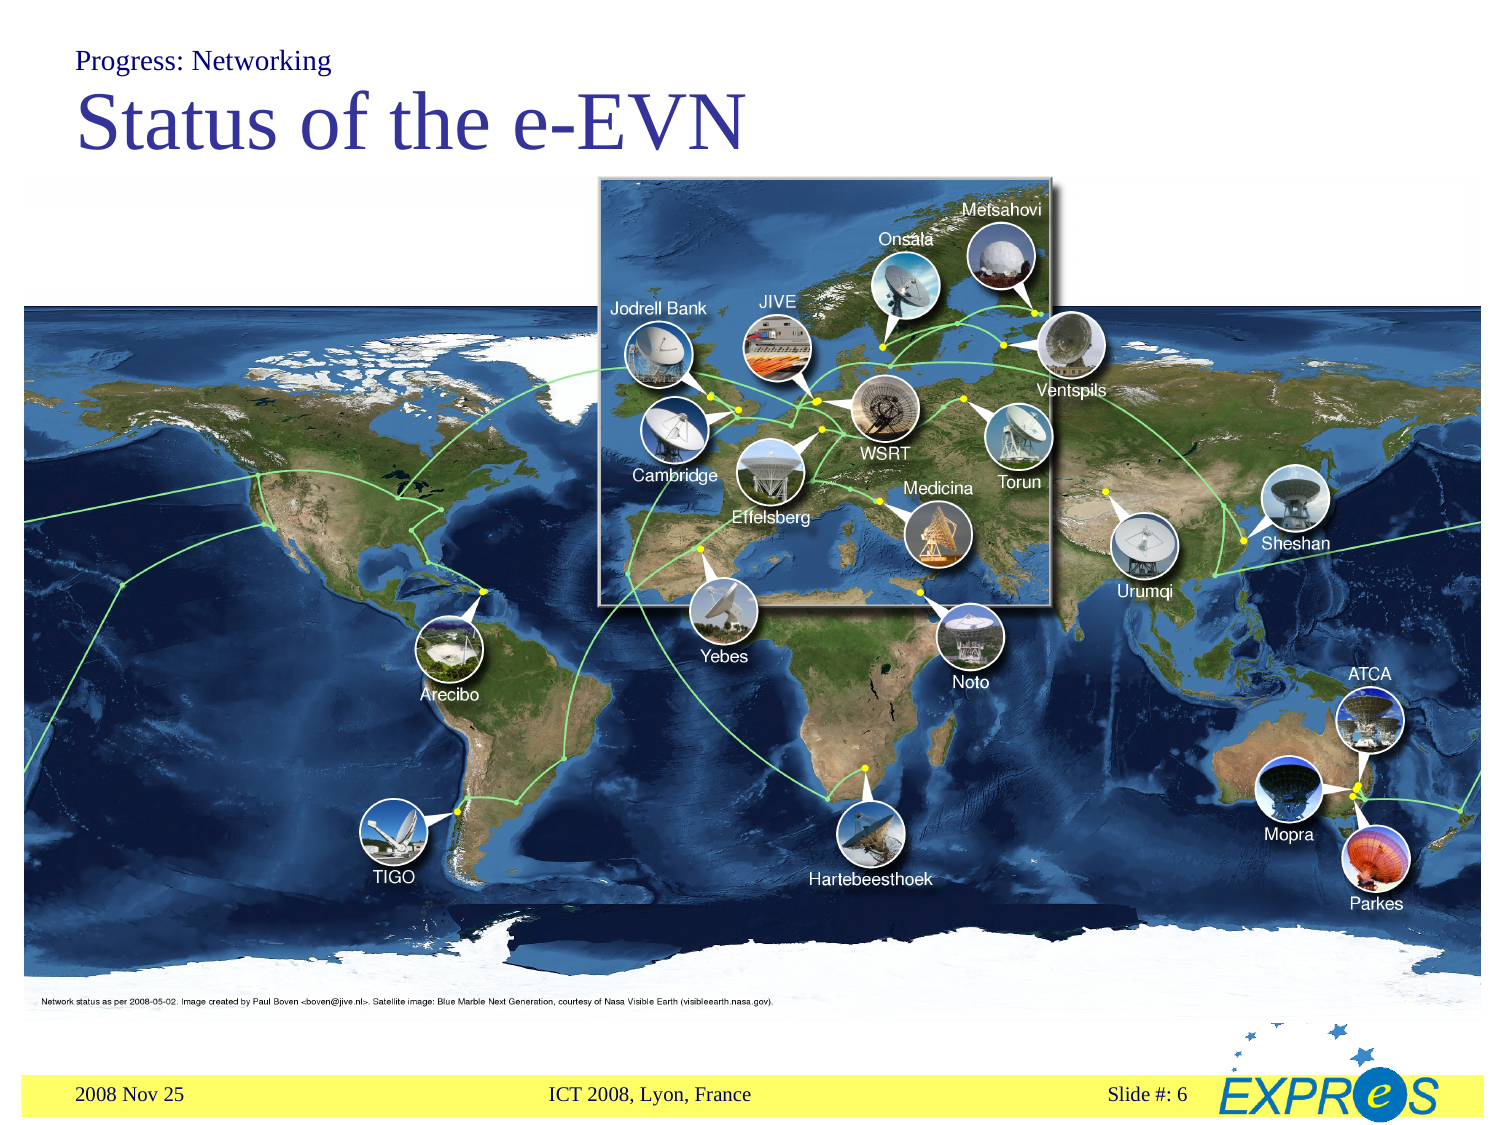

Progress: Networking
# Status of the e-EVN
YYYY Mmm DD
Meeting Name, Location
6